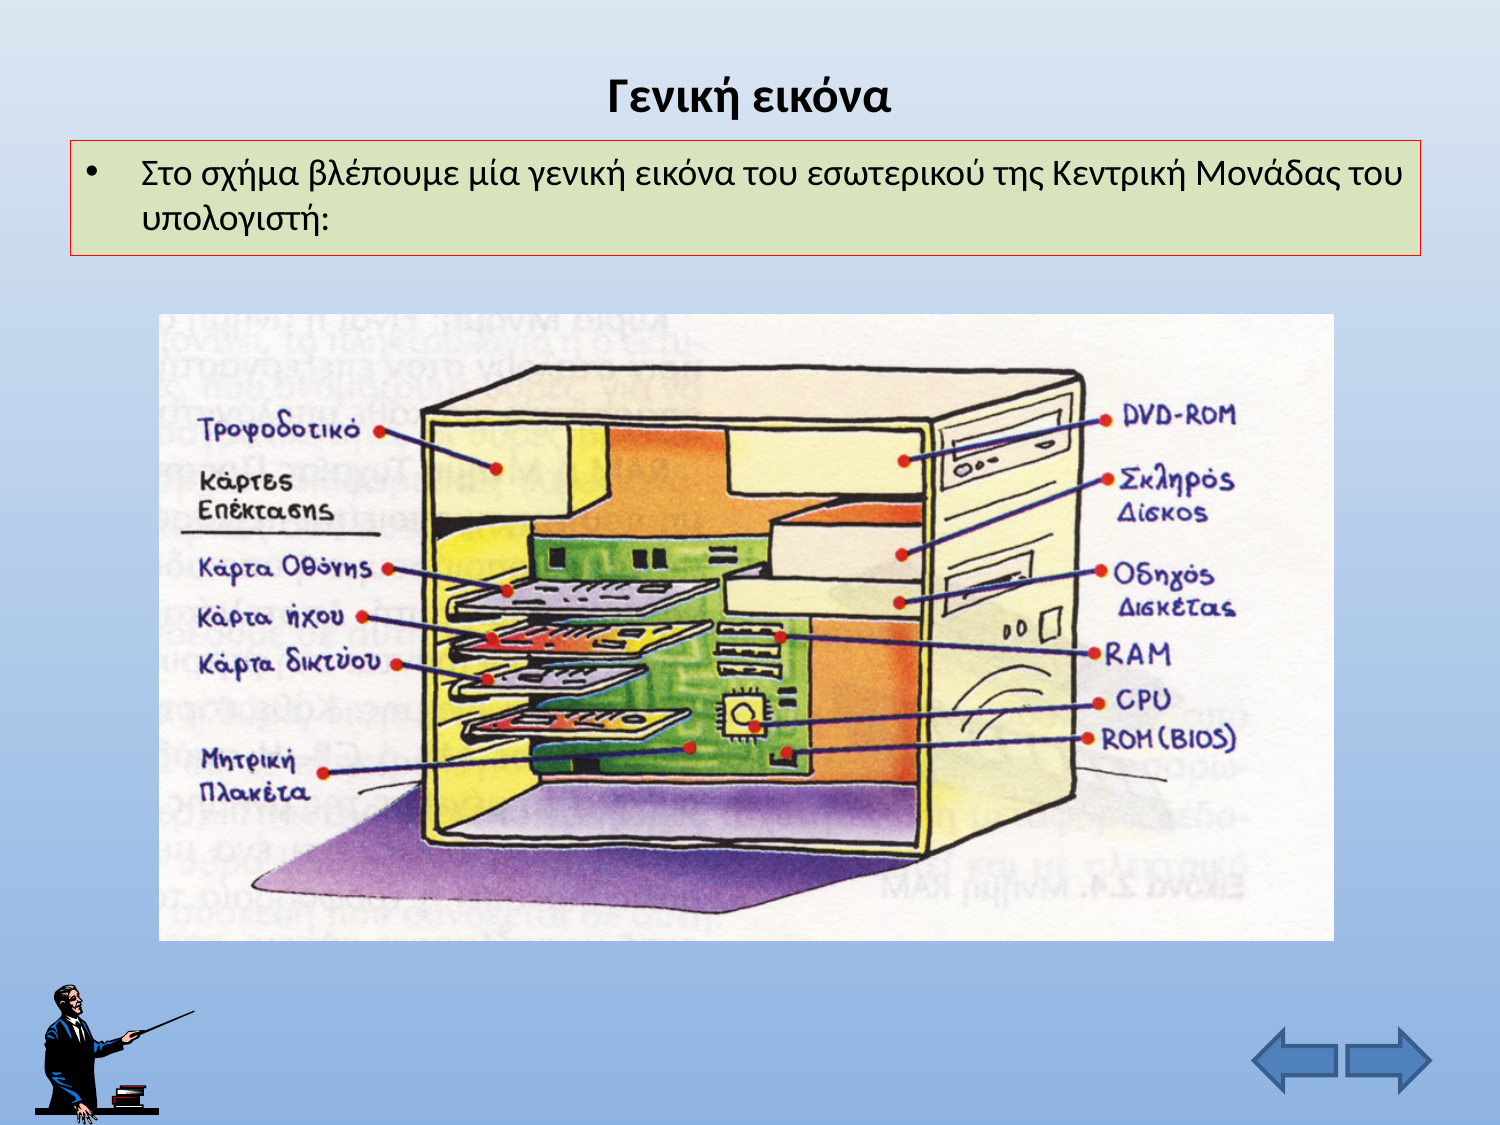

# Γενική εικόνα
Στο σχήμα βλέπουμε μία γενική εικόνα του εσωτερικού της Κεντρική Μονάδας του υπολογιστή: